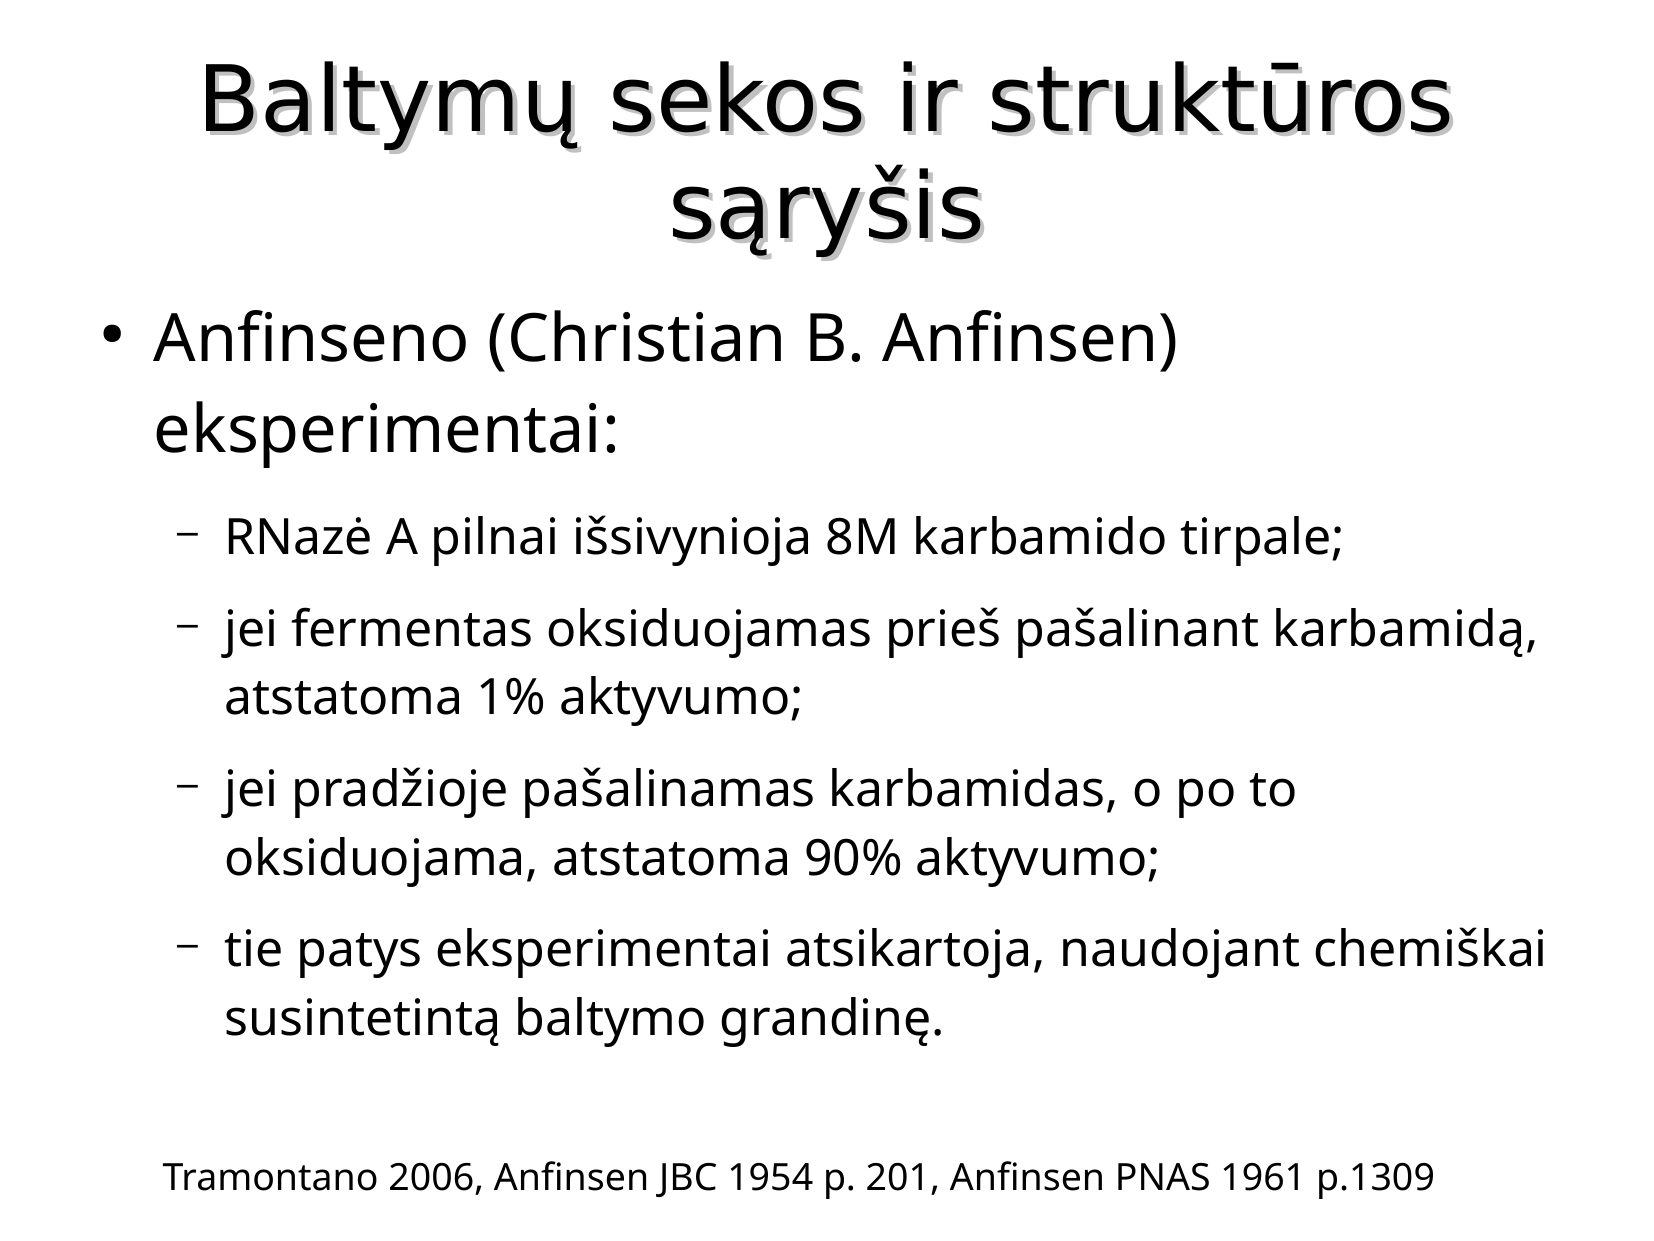

# Baltymų sekos ir struktūros sąryšis
Anfinseno (Christian B. Anfinsen) eksperimentai:
RNazė A pilnai išsivynioja 8M karbamido tirpale;
jei fermentas oksiduojamas prieš pašalinant karbamidą, atstatoma 1% aktyvumo;
jei pradžioje pašalinamas karbamidas, o po to oksiduojama, atstatoma 90% aktyvumo;
tie patys eksperimentai atsikartoja, naudojant chemiškai susintetintą baltymo grandinę.
Tramontano 2006, Anfinsen JBC 1954 p. 201, Anfinsen PNAS 1961 p.1309